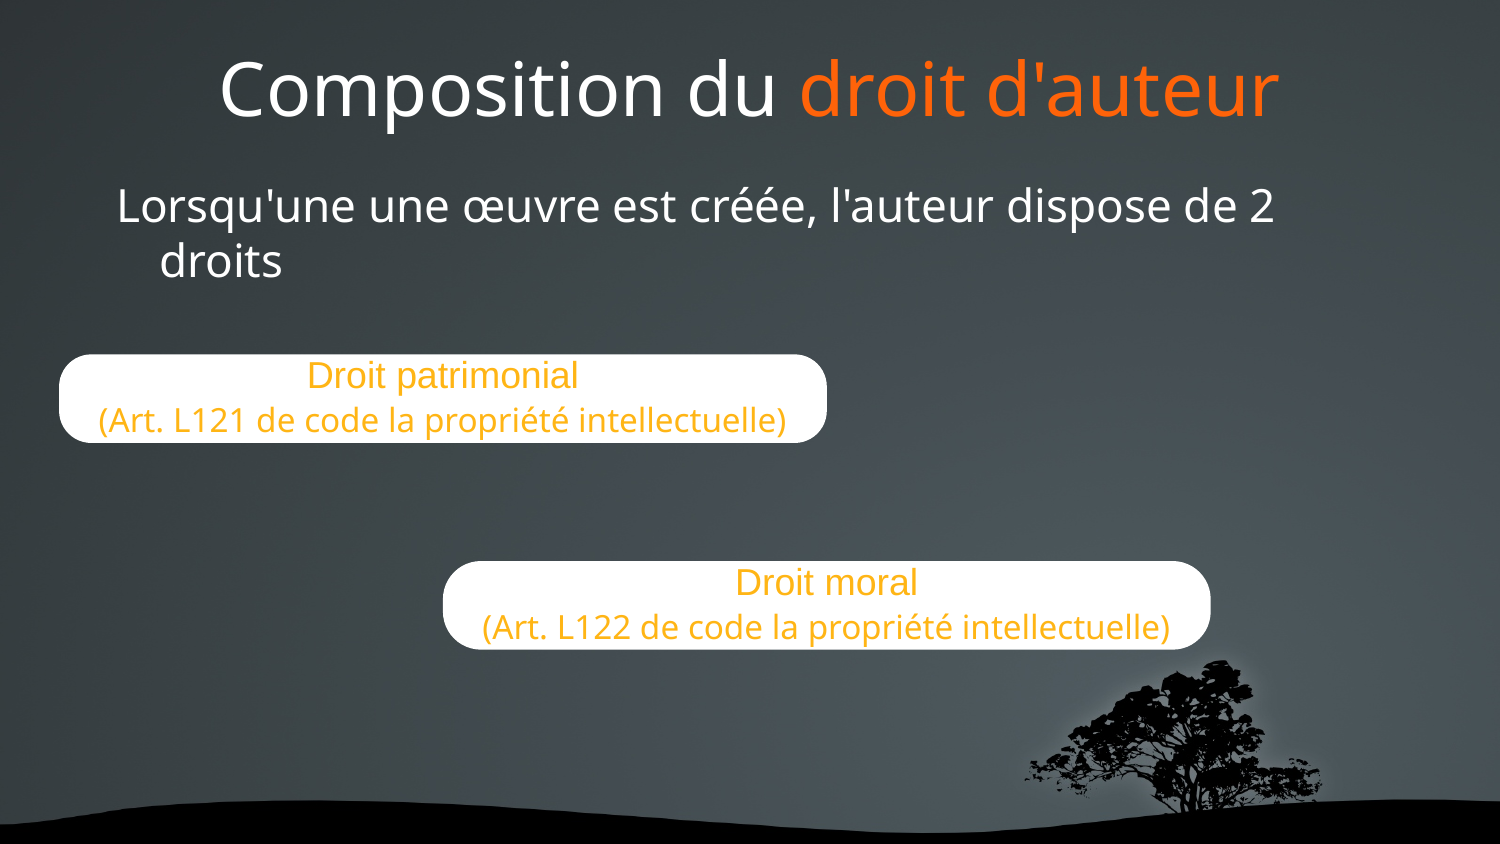

Composition du droit d'auteur
Lorsqu'une une œuvre est créée, l'auteur dispose de 2 droits
Droit patrimonial
(Art. L121 de code la propriété intellectuelle)
Droit moral
(Art. L122 de code la propriété intellectuelle)